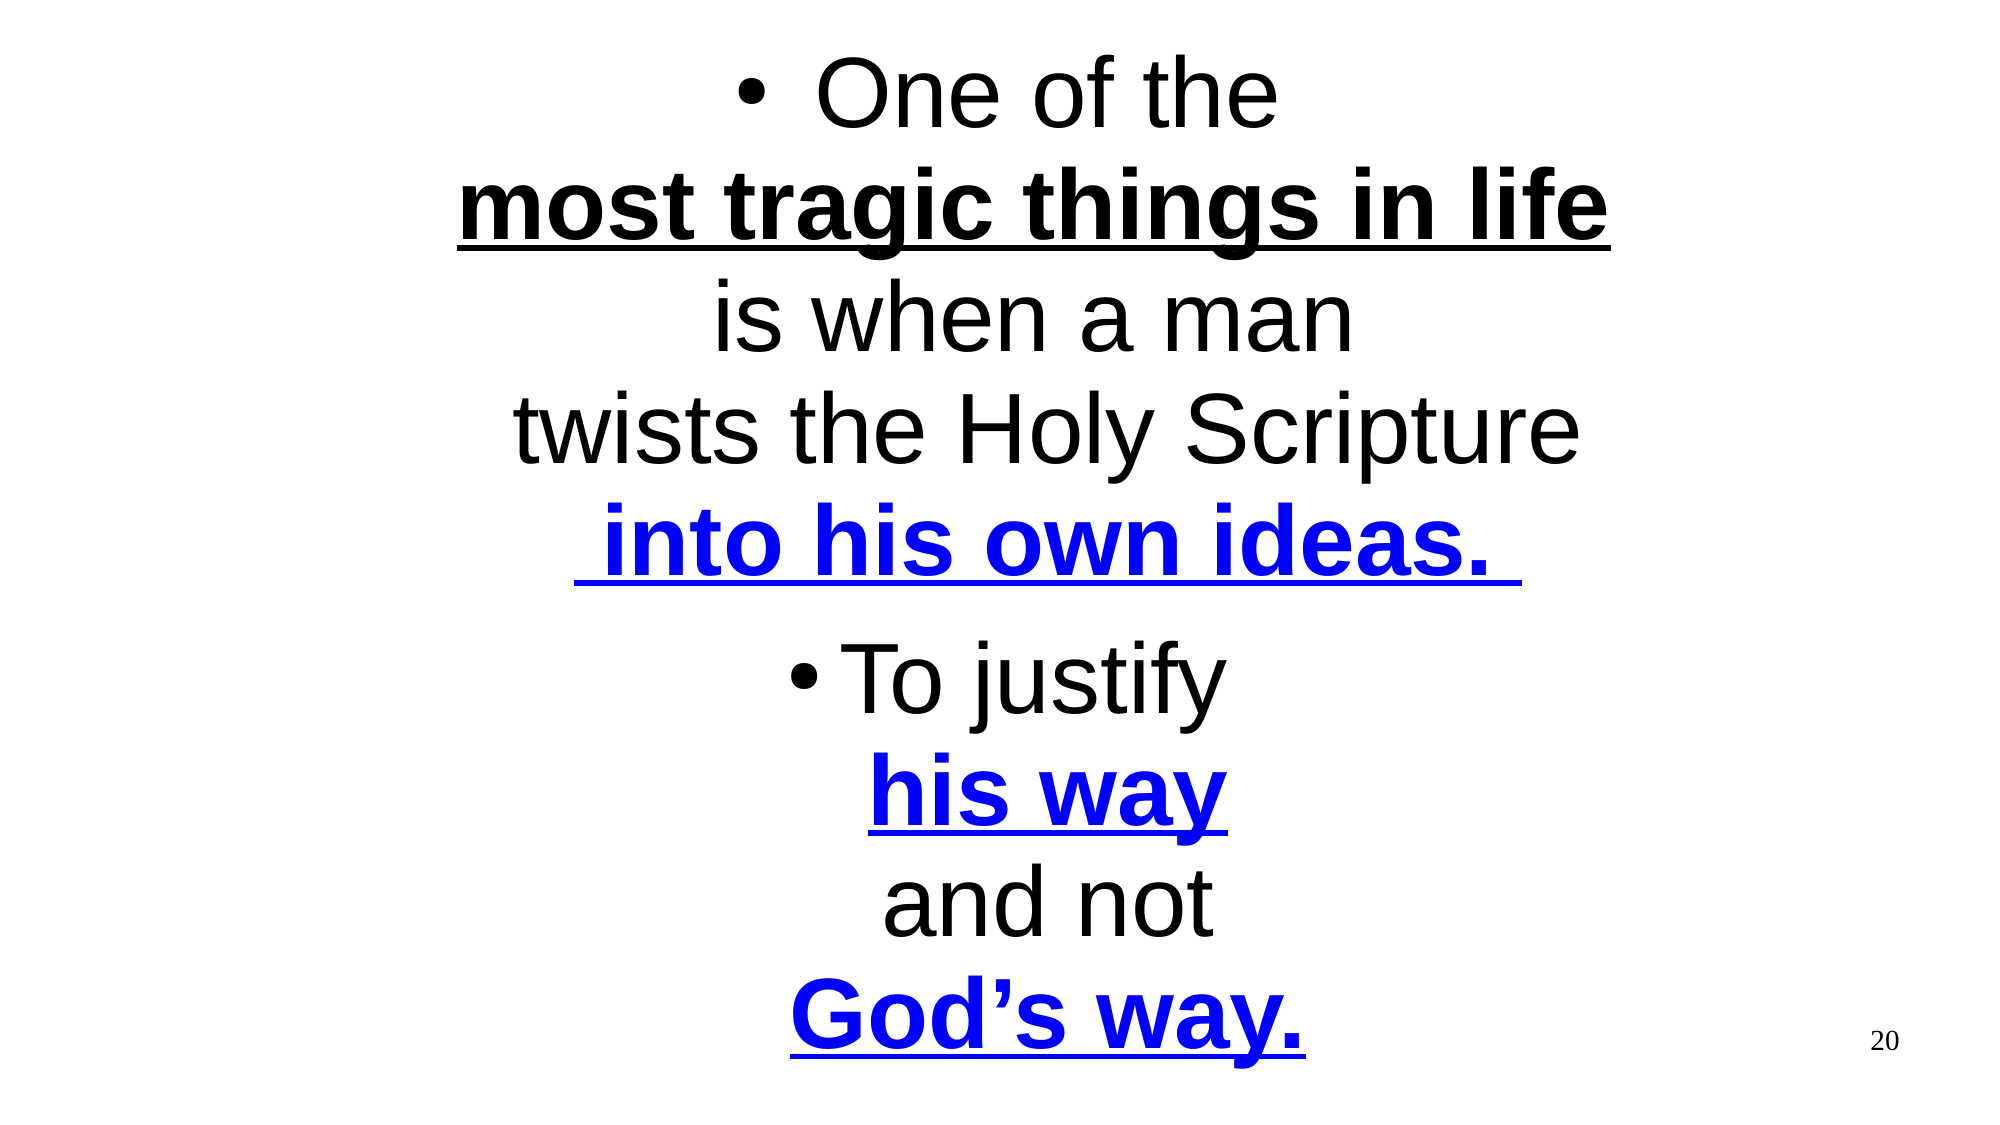

# One of the most tragic things in life is when a man twists the Holy Scripture into his own ideas.
To justify
his way
and not
God’s way.
20